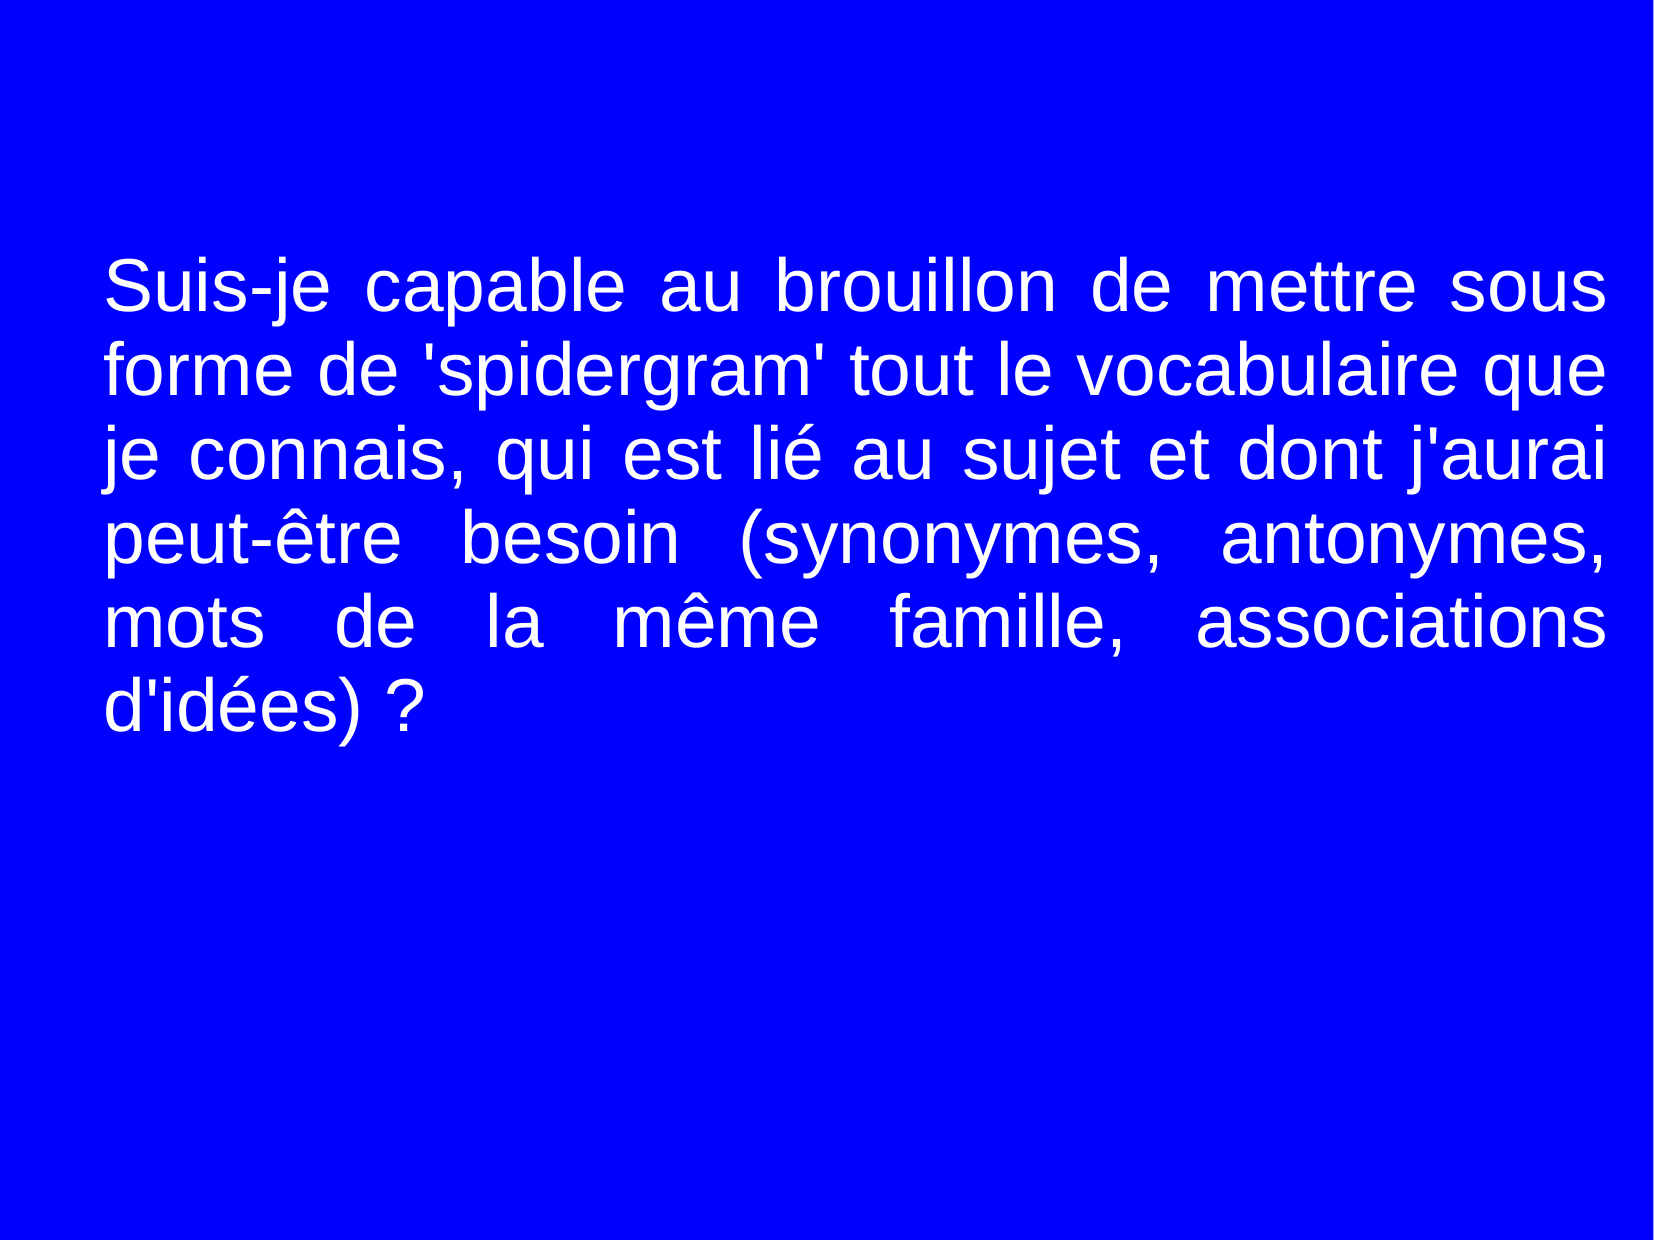

Suis-je capable au brouillon de mettre sous forme de 'spidergram' tout le vocabulaire que je connais, qui est lié au sujet et dont j'aurai peut-être besoin (synonymes, antonymes, mots de la même famille, associations d'idées) ?